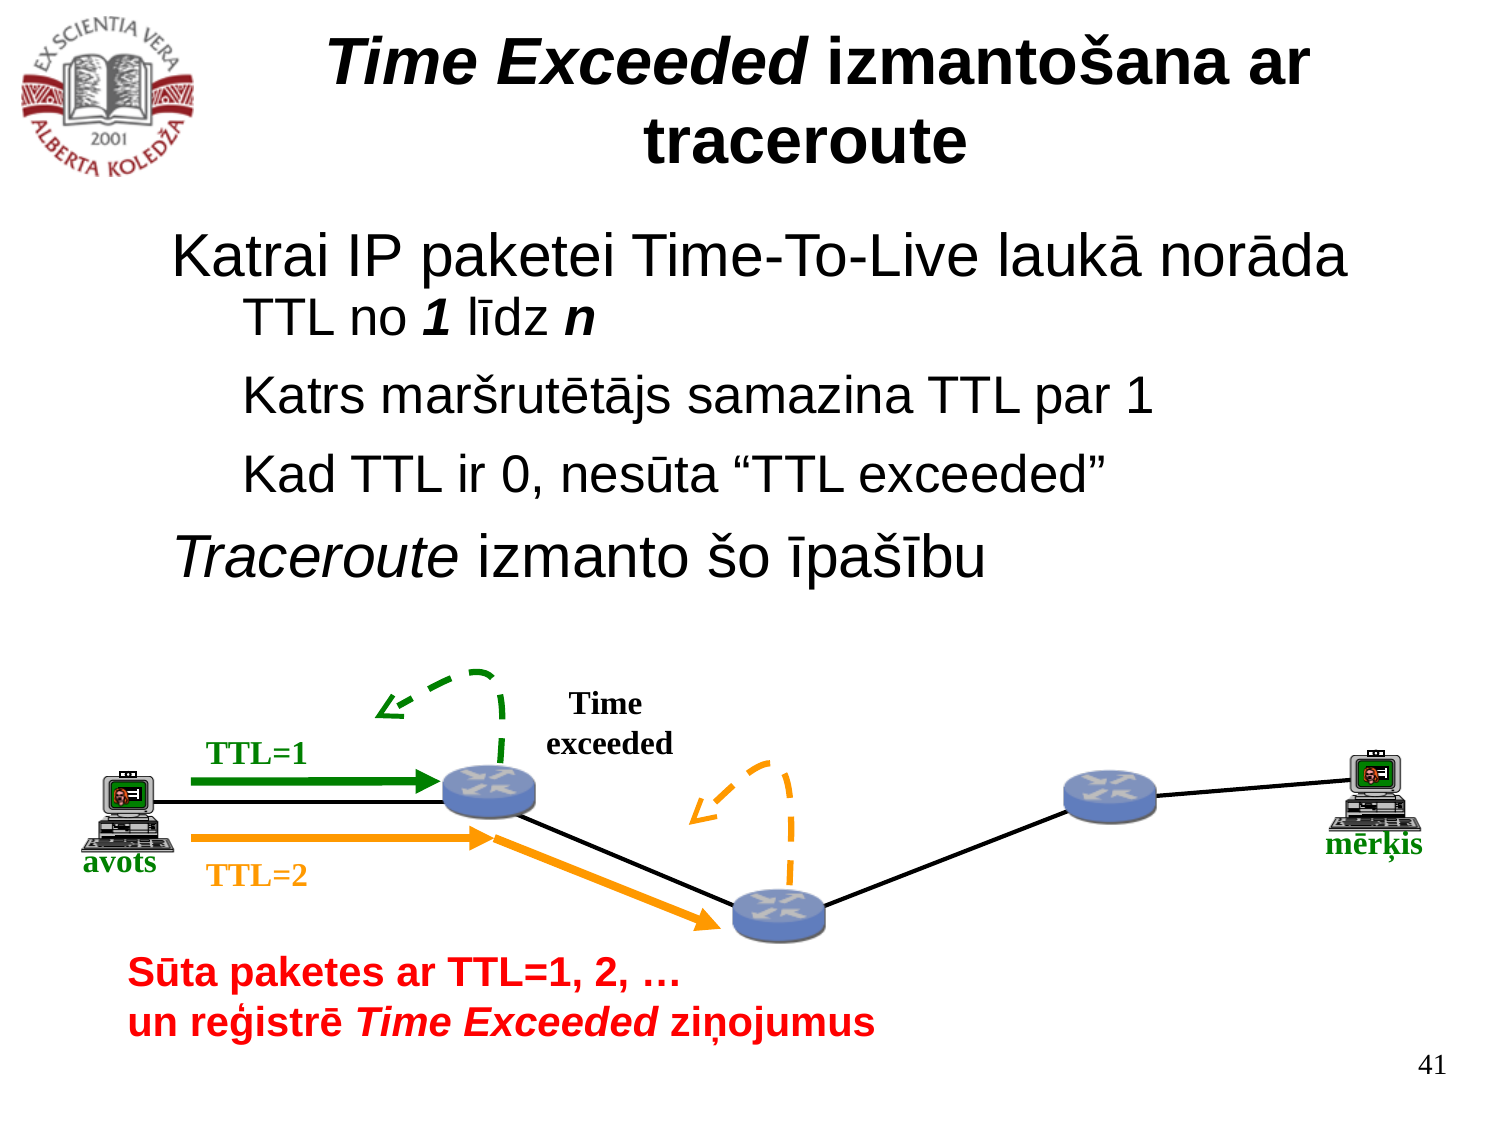

# Time Exceeded izmantošana ar traceroute
Katrai IP paketei Time-To-Live laukā norāda
TTL no 1 līdz n
Katrs maršrutētājs samazina TTL par 1
Kad TTL ir 0, nesūta “TTL exceeded”
Traceroute izmanto šo īpašību
Time
 exceeded
TTL=1
TTL=2
mērķis
avots
Sūta paketes ar TTL=1, 2, …
un reģistrē Time Exceeded ziņojumus